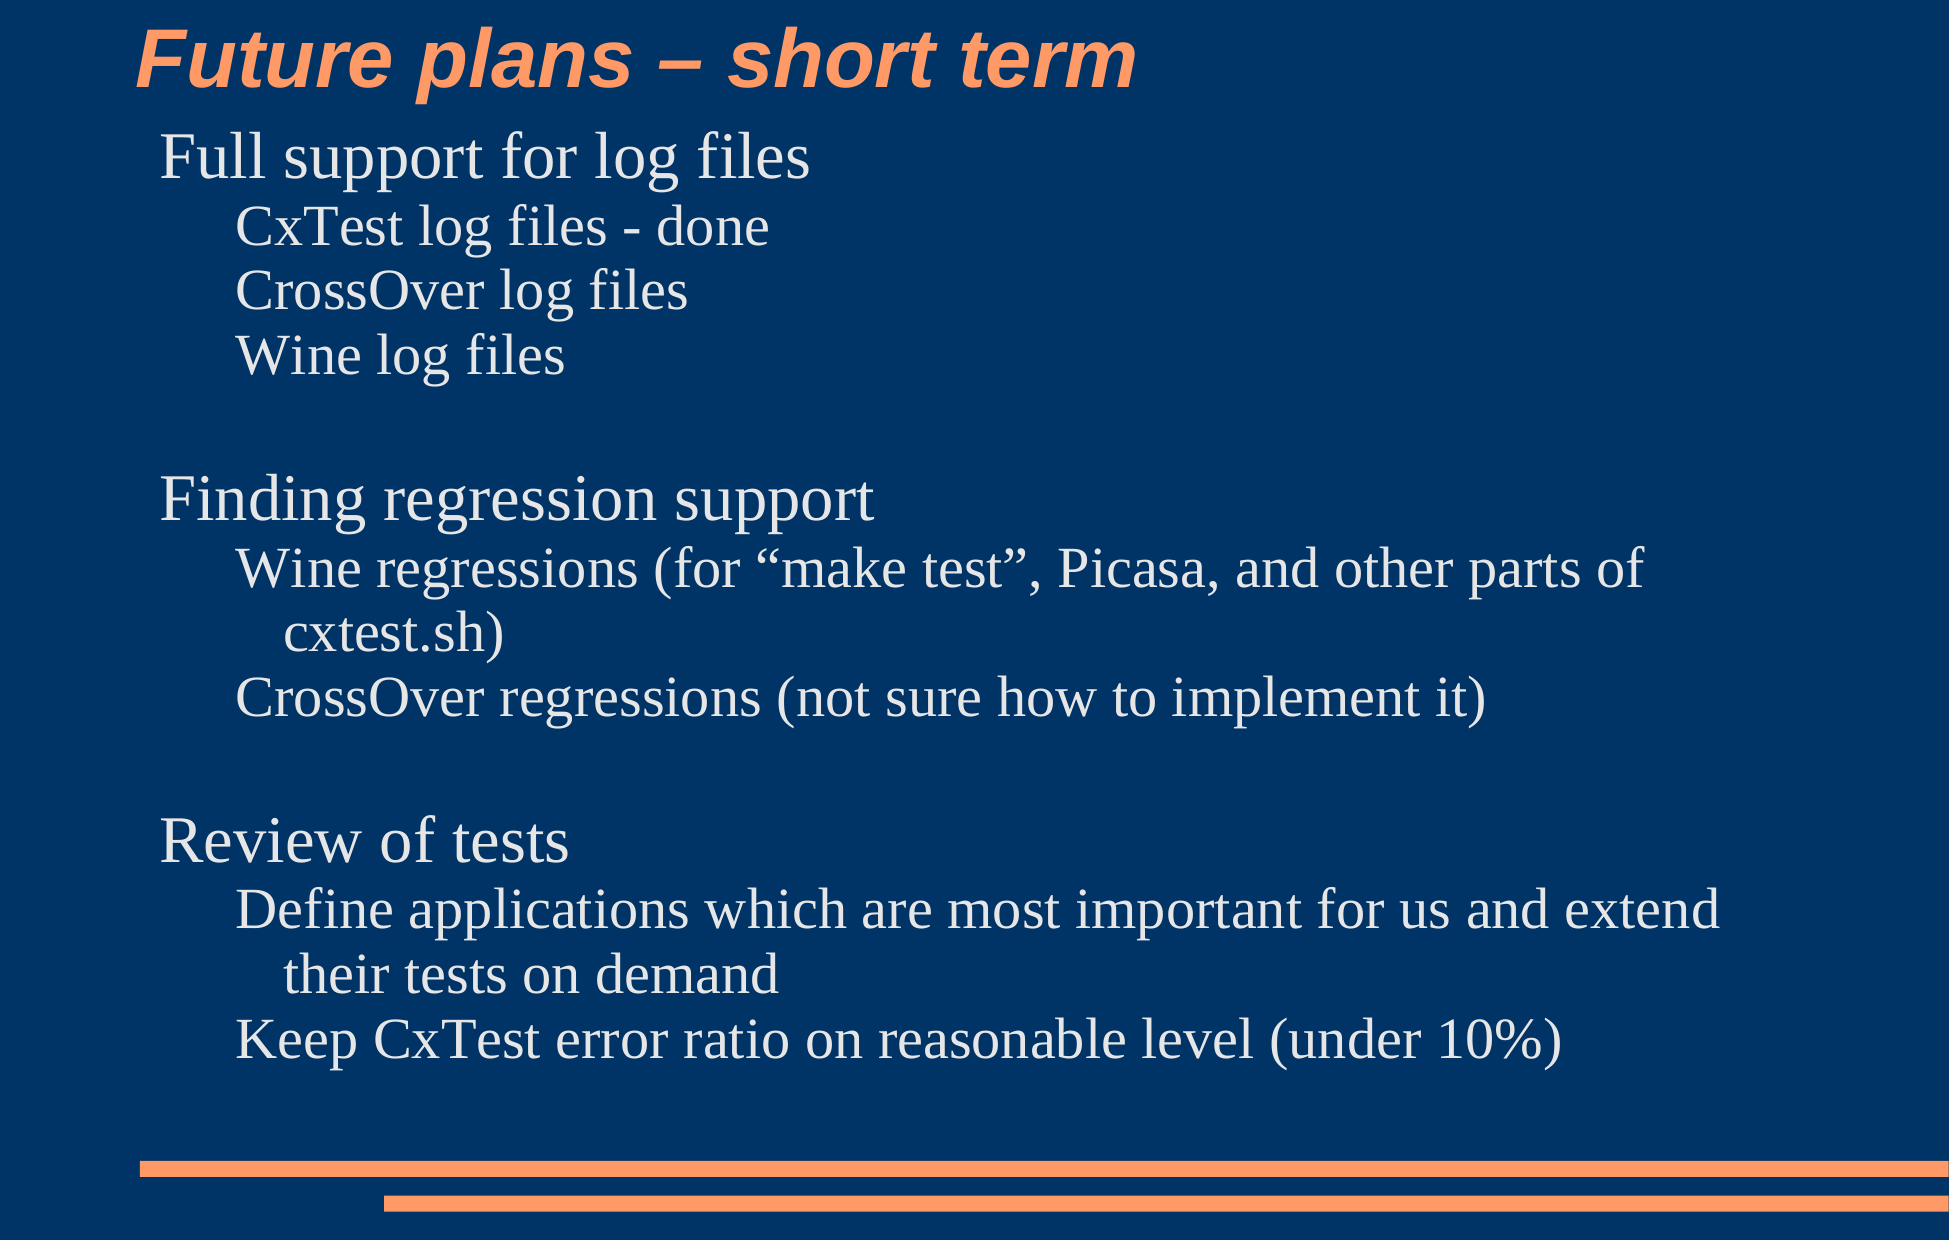

# Future plans – short term
Full support for log files
CxTest log files - done
CrossOver log files
Wine log files
Finding regression support
Wine regressions (for “make test”, Picasa, and other parts of cxtest.sh)
CrossOver regressions (not sure how to implement it)
Review of tests
Define applications which are most important for us and extend their tests on demand
Keep CxTest error ratio on reasonable level (under 10%)